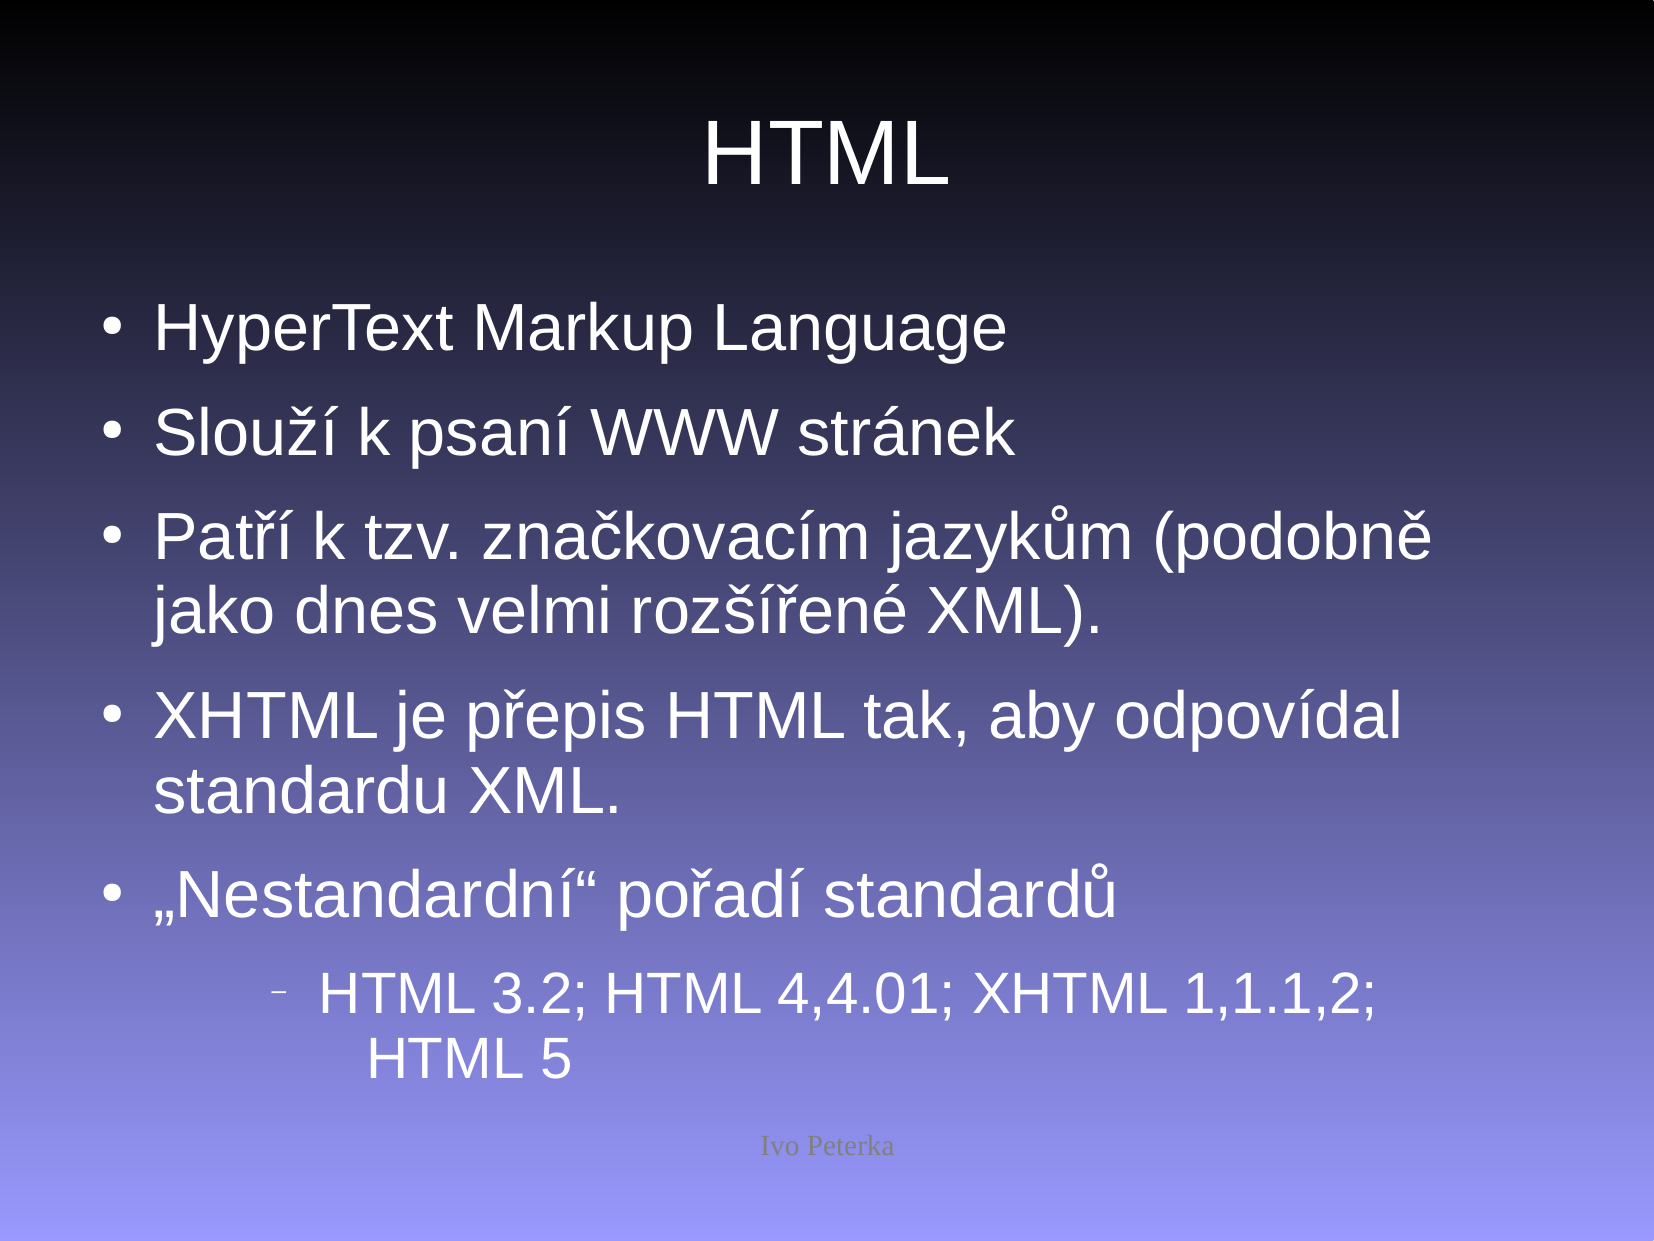

# HTML
HyperText Markup Language
Slouží k psaní WWW stránek
Patří k tzv. značkovacím jazykům (podobně jako dnes velmi rozšířené XML).
XHTML je přepis HTML tak, aby odpovídal standardu XML.
„Nestandardní“ pořadí standardů
HTML 3.2; HTML 4,4.01; XHTML 1,1.1,2; HTML 5